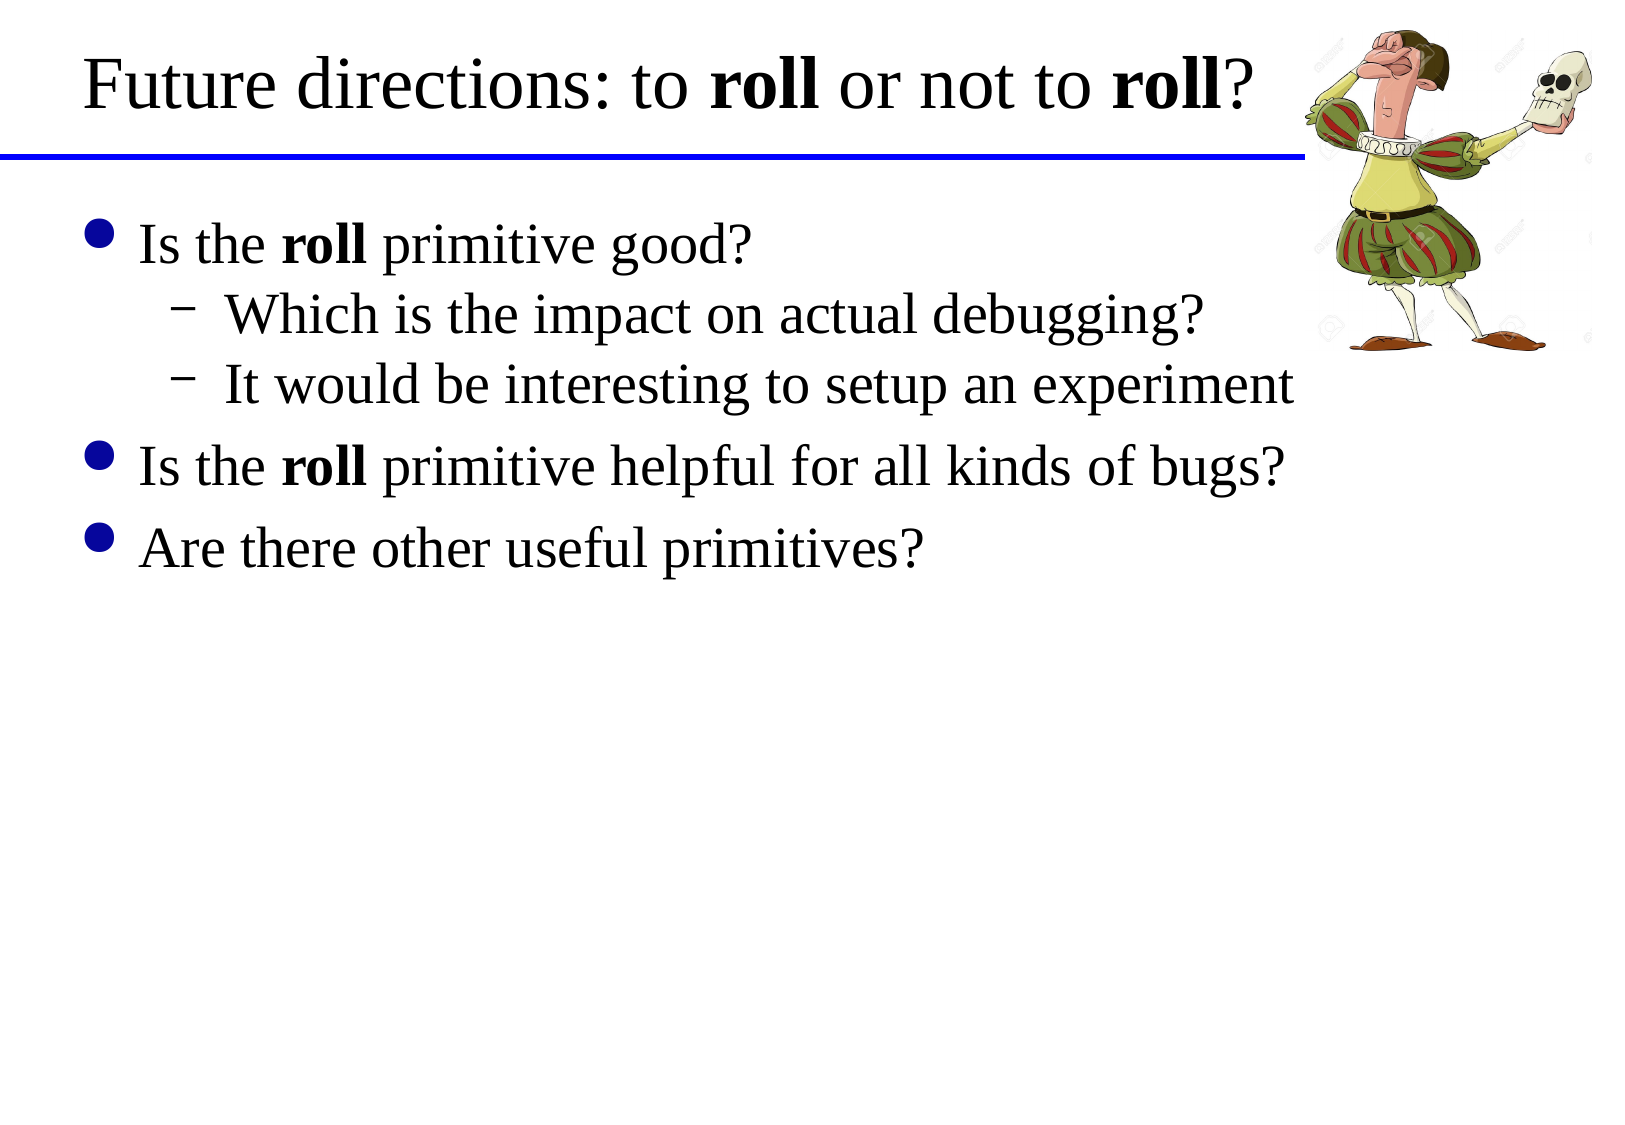

# Future directions: to roll or not to roll?
Is the roll primitive good?
Which is the impact on actual debugging?
It would be interesting to setup an experiment
Is the roll primitive helpful for all kinds of bugs?
Are there other useful primitives?